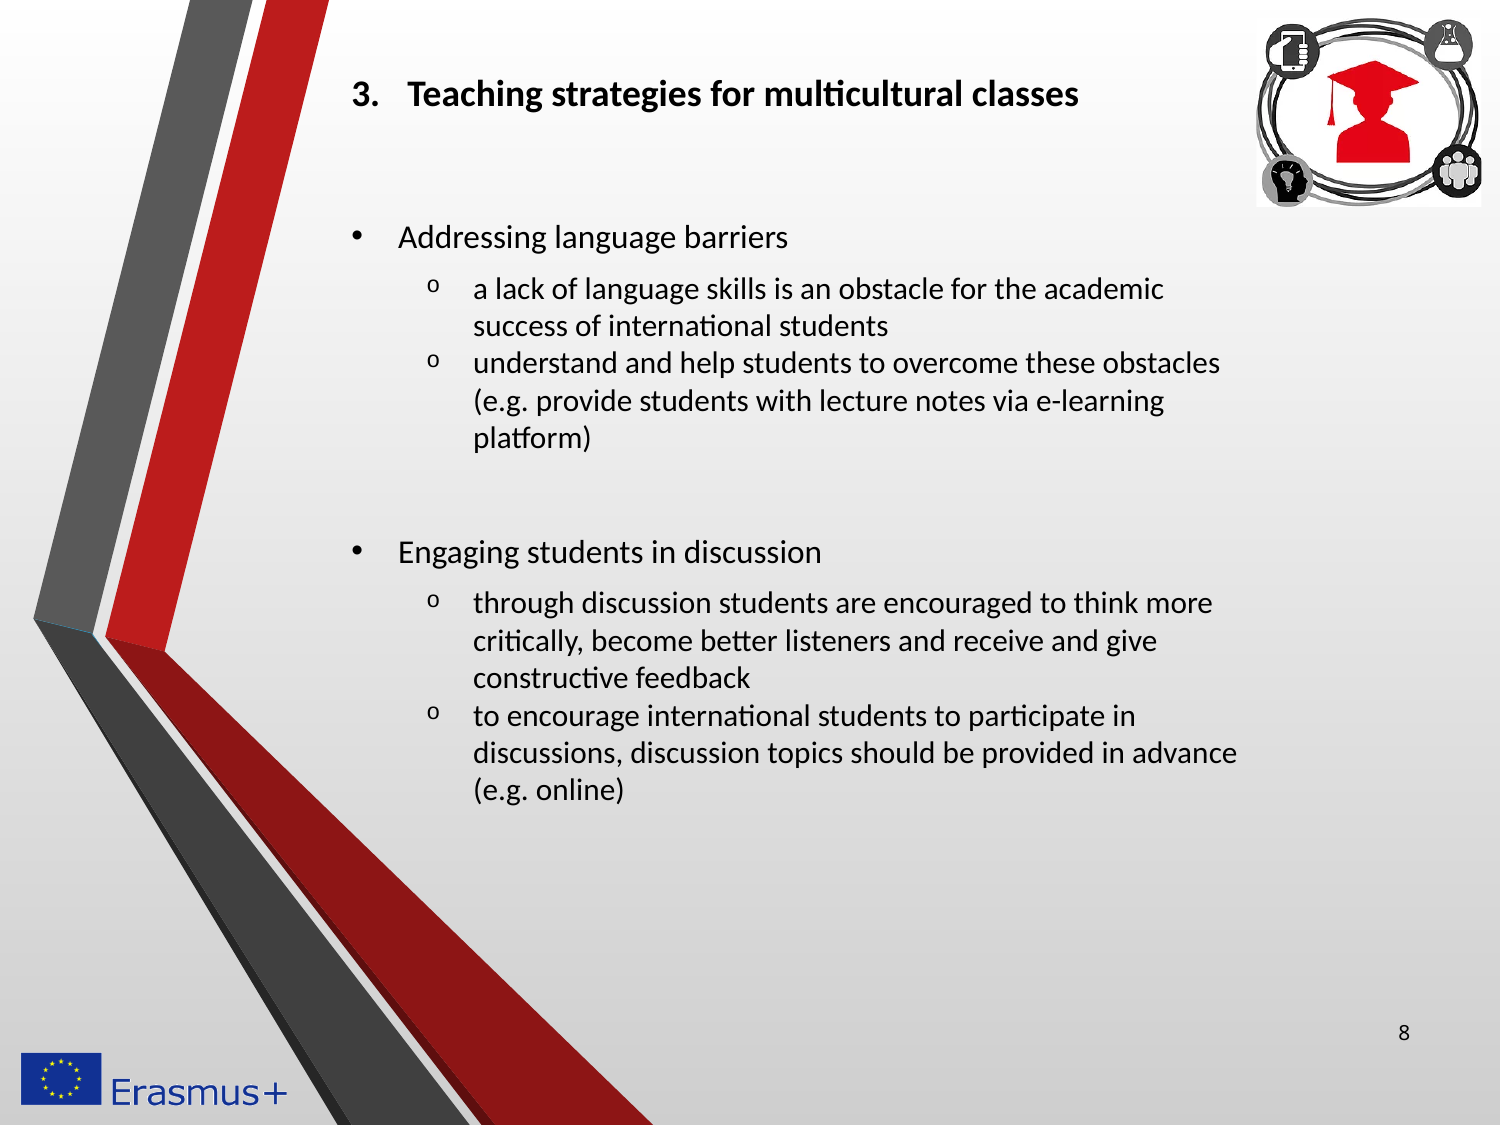

Teaching strategies for multicultural classes
Addressing language barriers
a lack of language skills is an obstacle for the academic success of international students
understand and help students to overcome these obstacles (e.g. provide students with lecture notes via e-learning platform)
Engaging students in discussion
through discussion students are encouraged to think more critically, become better listeners and receive and give constructive feedback
to encourage international students to participate in discussions, discussion topics should be provided in advance (e.g. online)